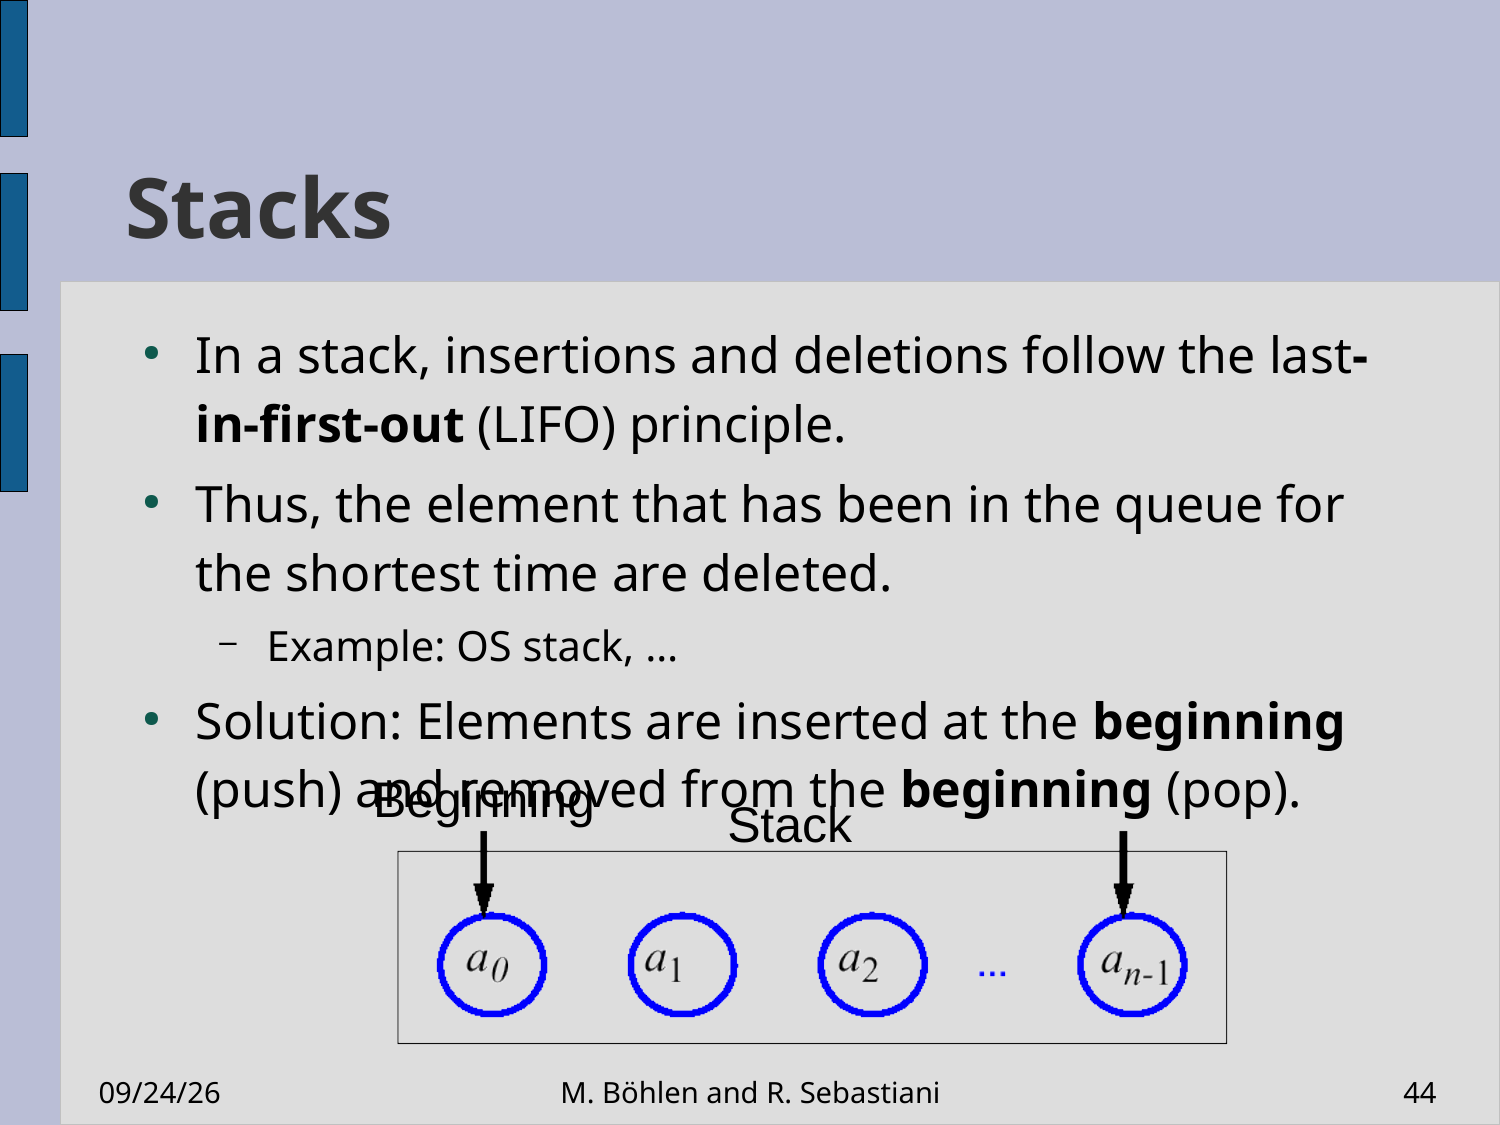

# Stacks
In a stack, insertions and deletions follow the last-in-first-out (LIFO) principle.
Thus, the element that has been in the queue for the shortest time are deleted.
Example: OS stack, …
Solution: Elements are inserted at the beginning (push) and removed from the beginning (pop).
Beginning
Stack
M. Böhlen and R. Sebastiani
44